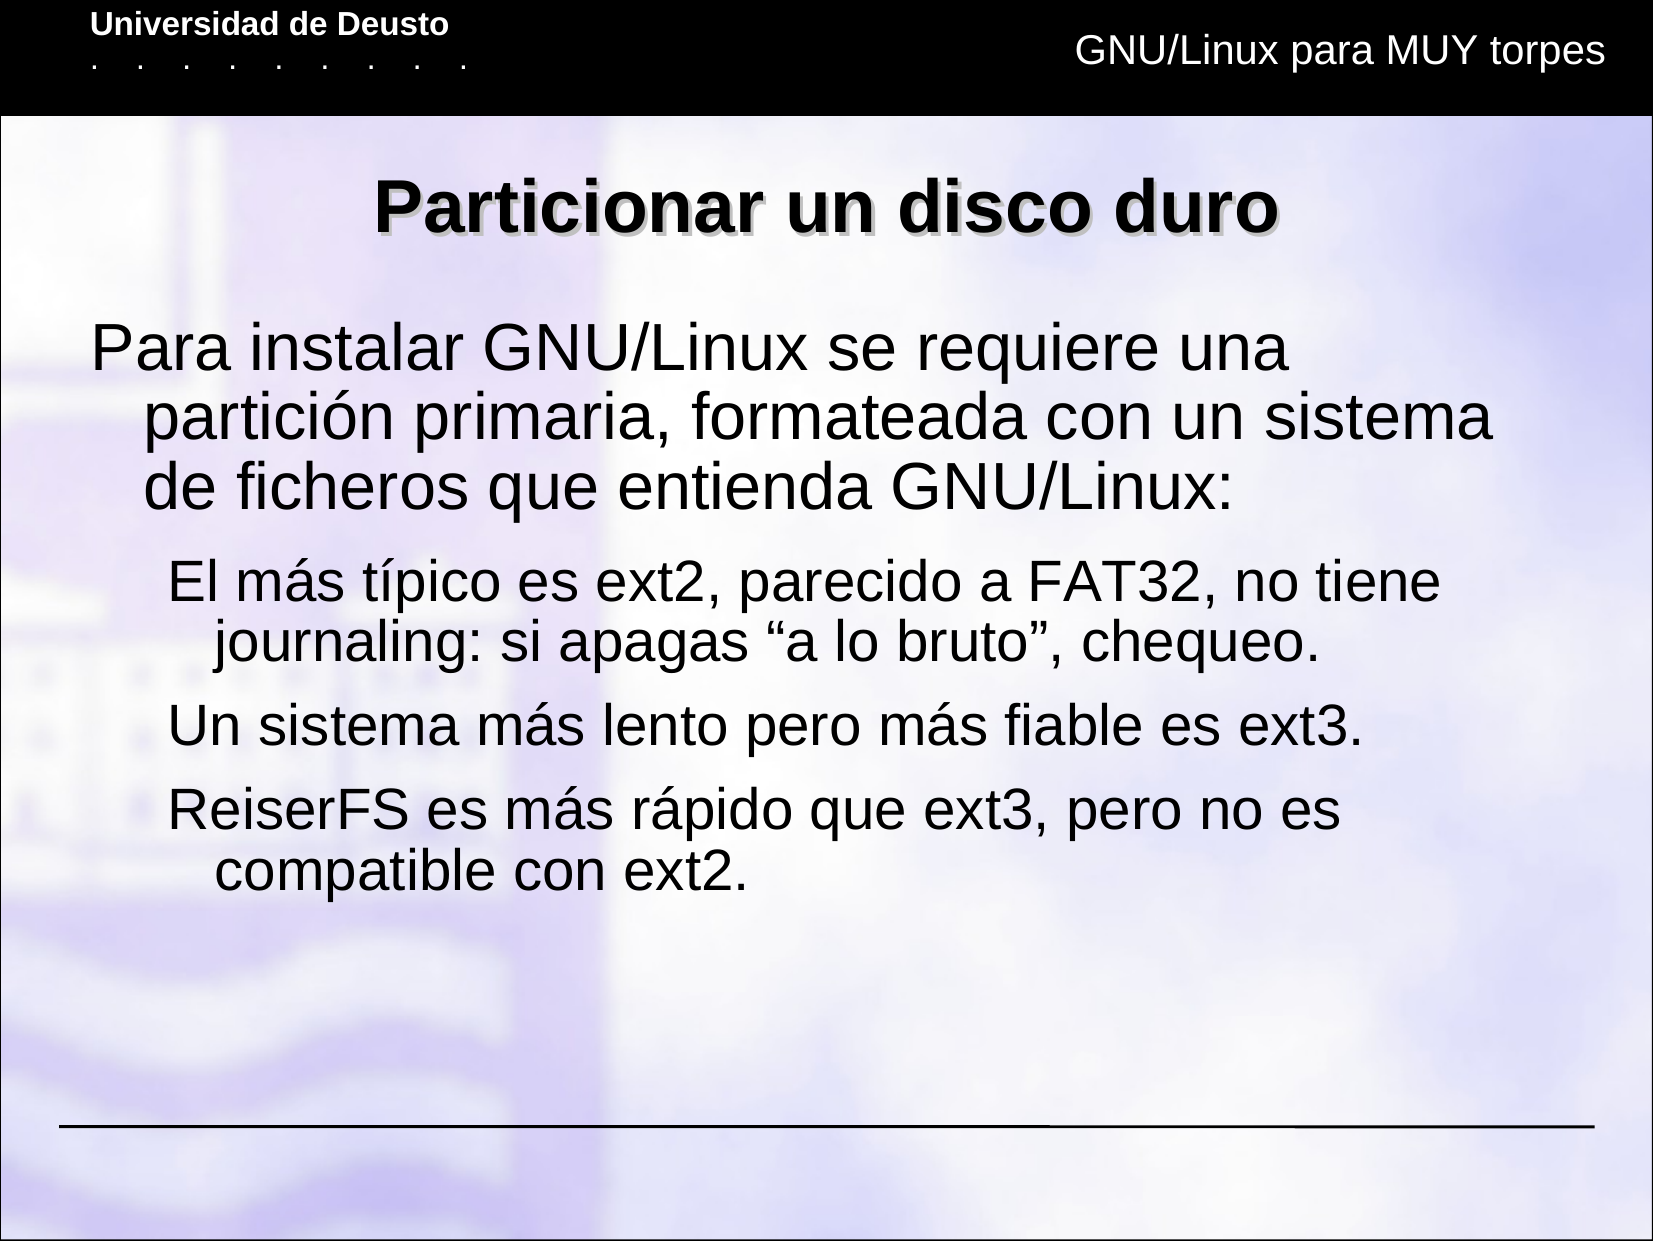

# Particionar un disco duro
Para instalar GNU/Linux se requiere una partición primaria, formateada con un sistema de ficheros que entienda GNU/Linux:
El más típico es ext2, parecido a FAT32, no tiene journaling: si apagas “a lo bruto”, chequeo.
Un sistema más lento pero más fiable es ext3.
ReiserFS es más rápido que ext3, pero no es compatible con ext2.